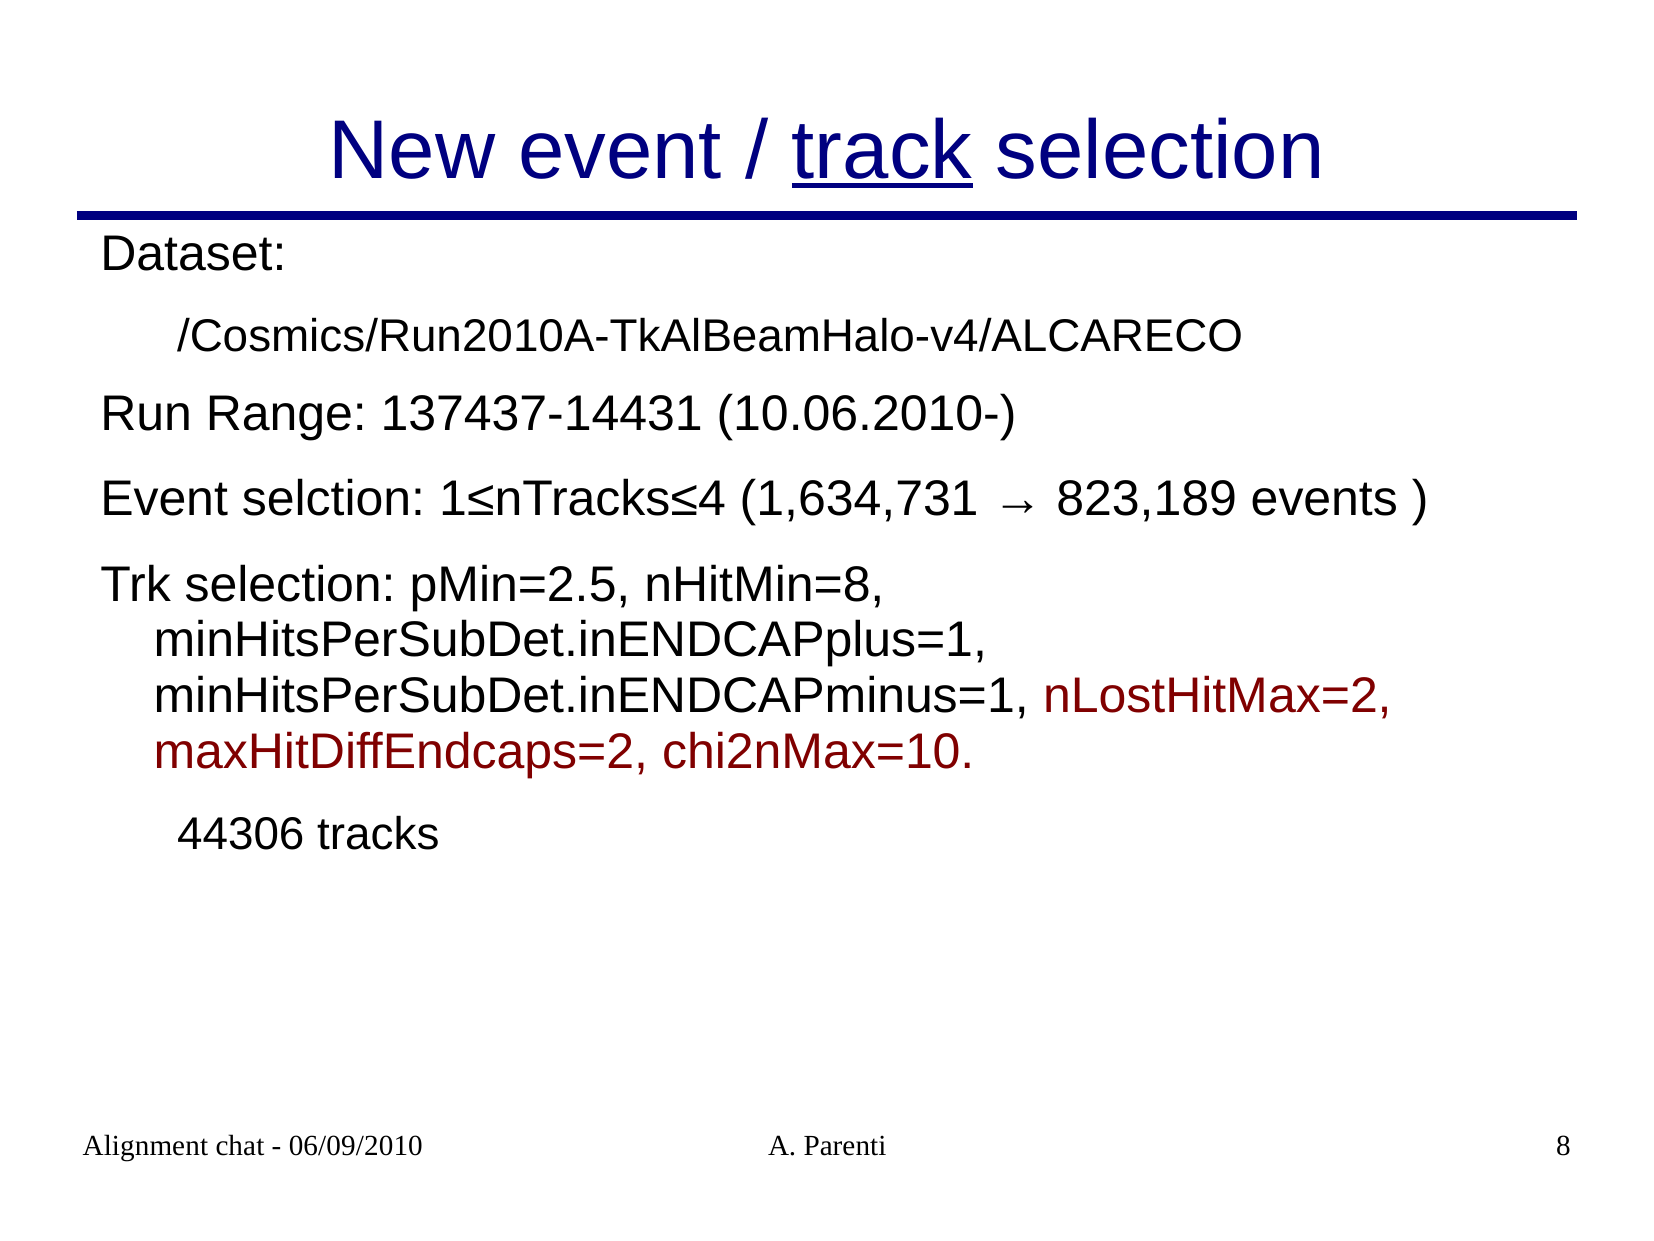

# New event / track selection
Dataset:
/Cosmics/Run2010A-TkAlBeamHalo-v4/ALCARECO
Run Range: 137437-14431 (10.06.2010-)
Event selction: 1≤nTracks≤4 (1,634,731 → 823,189 events )
Trk selection: pMin=2.5, nHitMin=8, minHitsPerSubDet.inENDCAPplus=1, minHitsPerSubDet.inENDCAPminus=1, nLostHitMax=2, maxHitDiffEndcaps=2, chi2nMax=10.
44306 tracks
8